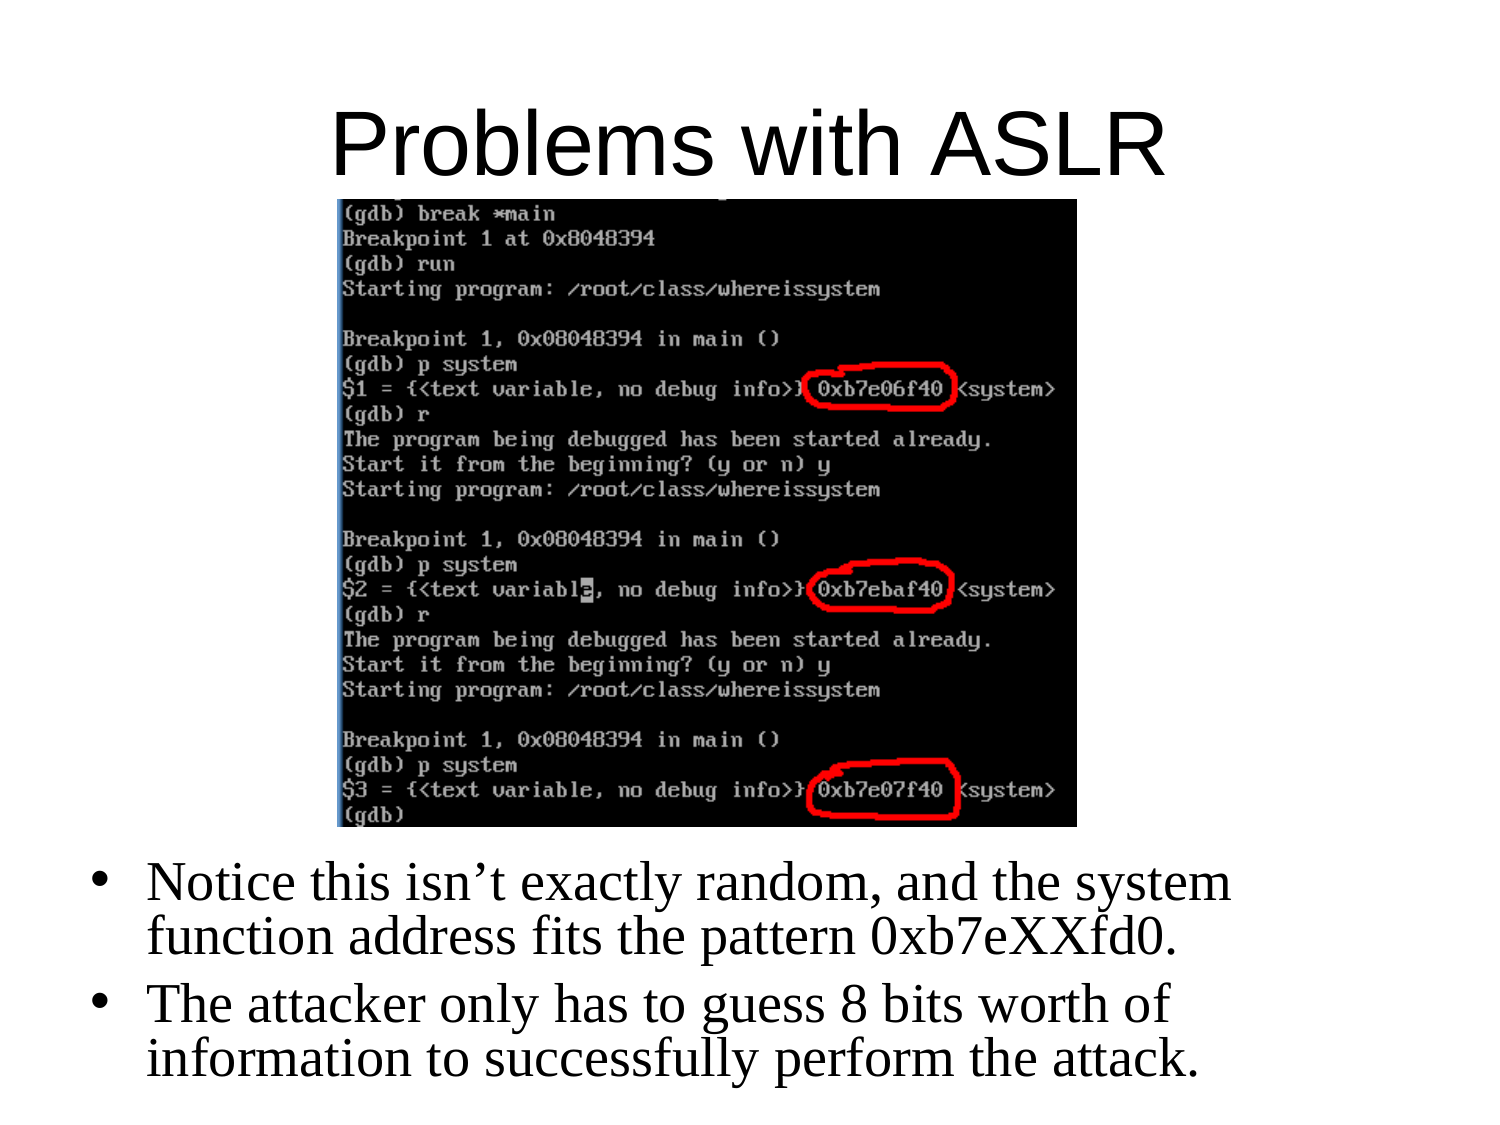

# Problems with ASLR
Notice this isn’t exactly random, and the system function address fits the pattern 0xb7eXXfd0.
The attacker only has to guess 8 bits worth of information to successfully perform the attack.